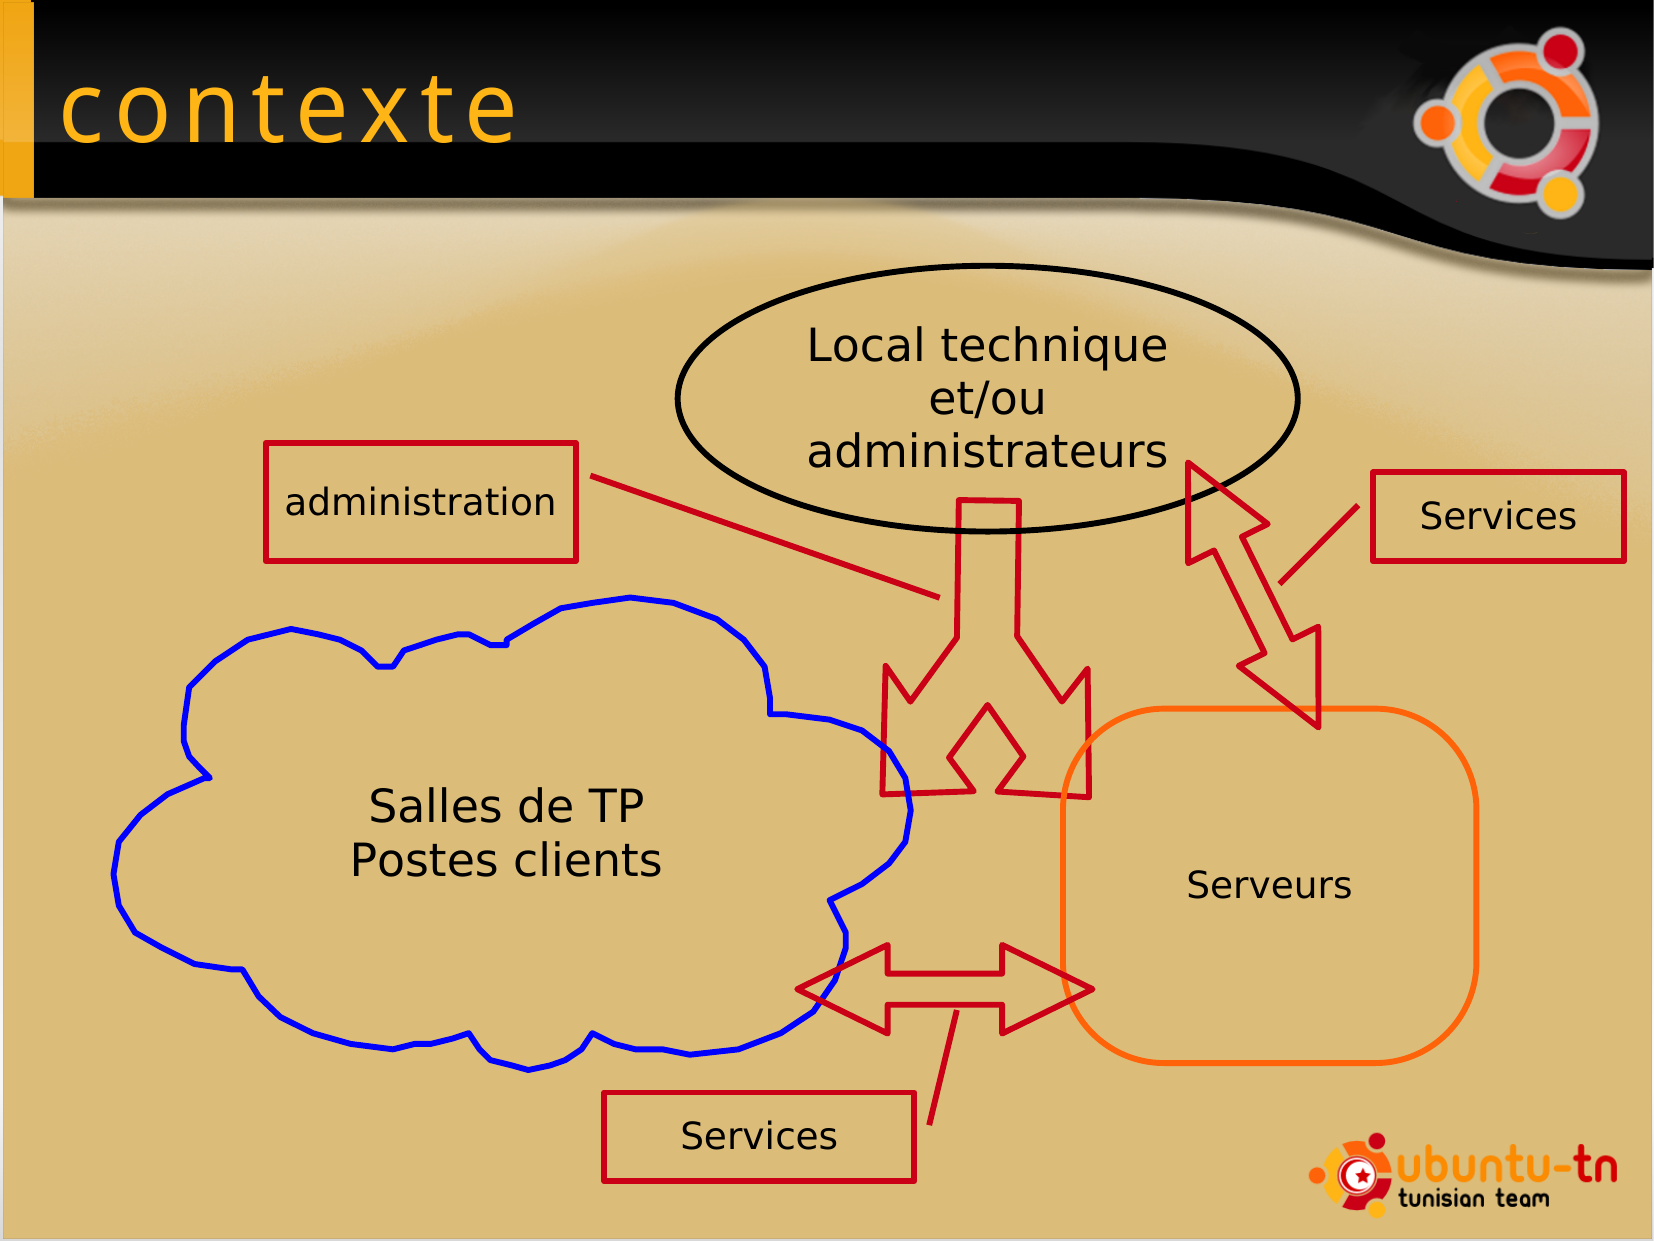

# contexte
Local technique
et/ou
administrateurs
administration
Services
Salles de TP
Postes clients
Serveurs
Services